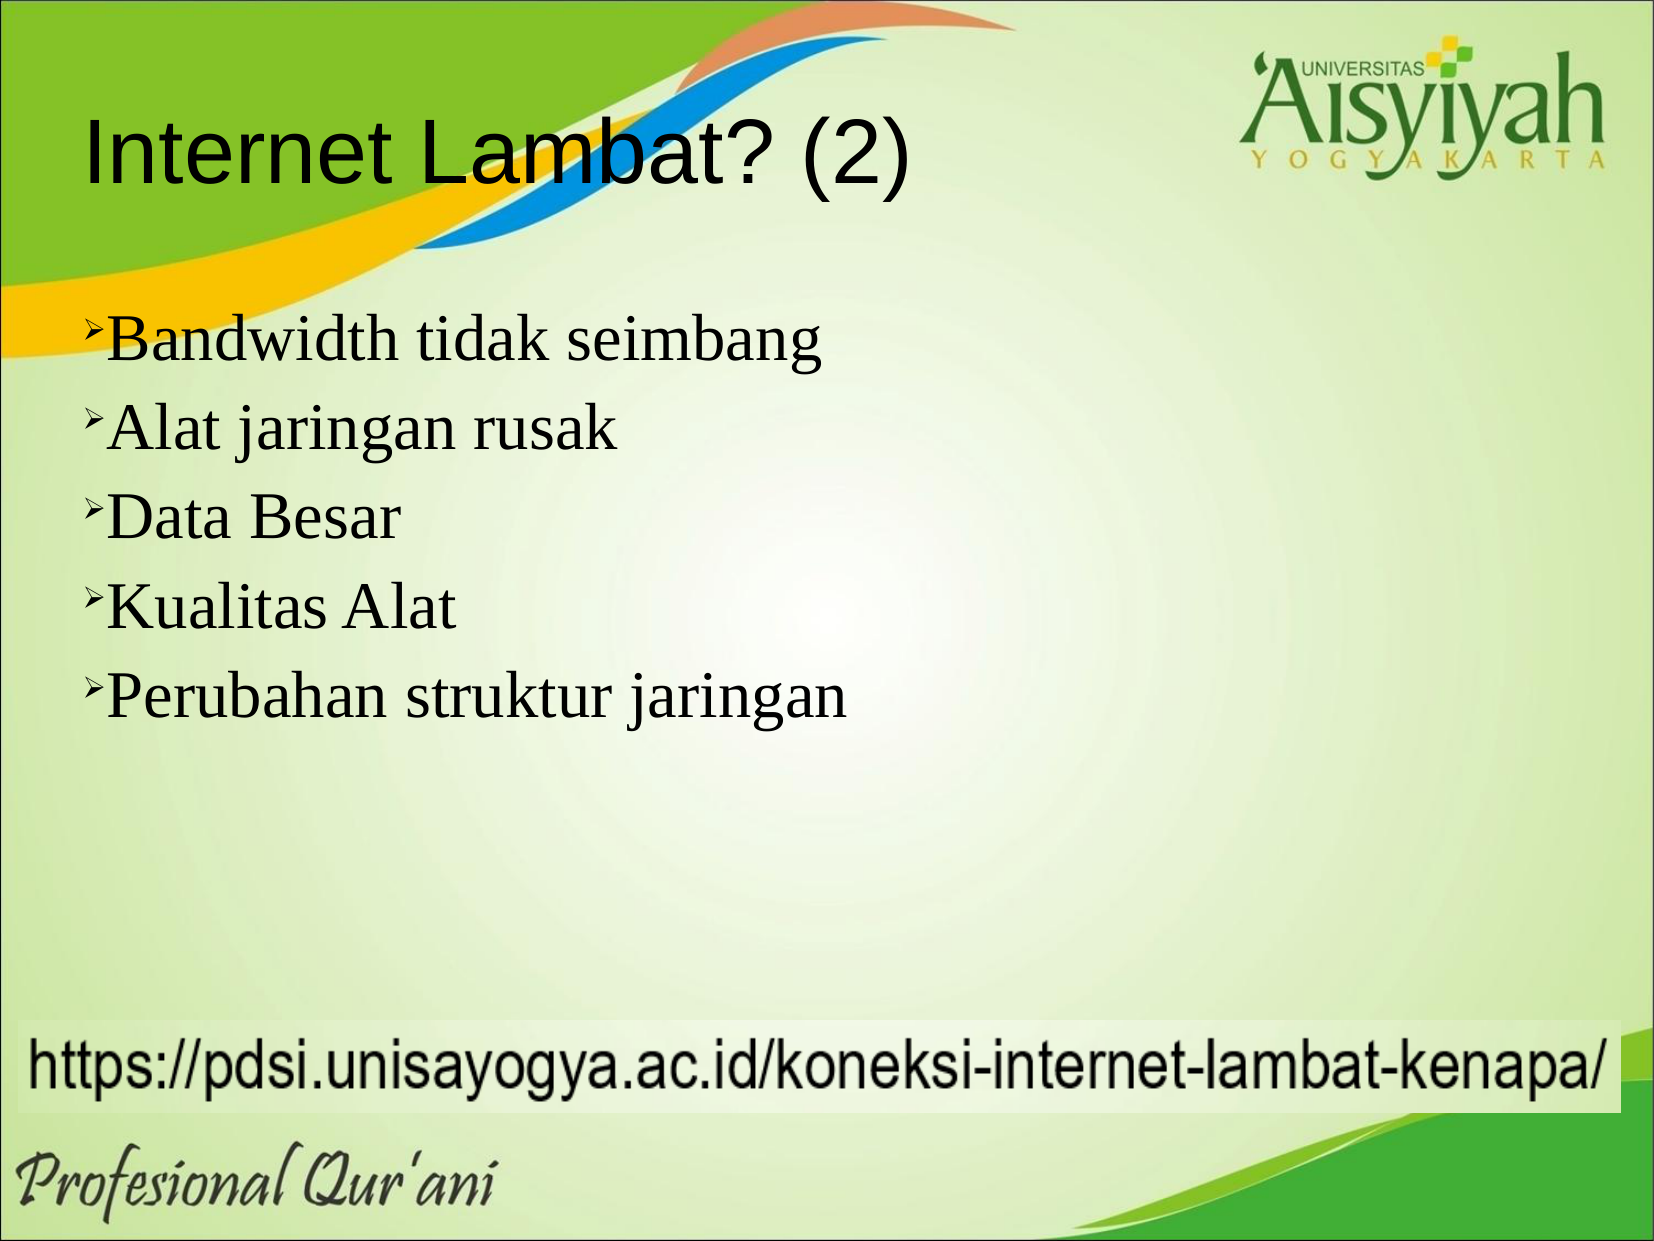

# Internet Lambat? (2)
Bandwidth tidak seimbang
Alat jaringan rusak
Data Besar
Kualitas Alat
Perubahan struktur jaringan